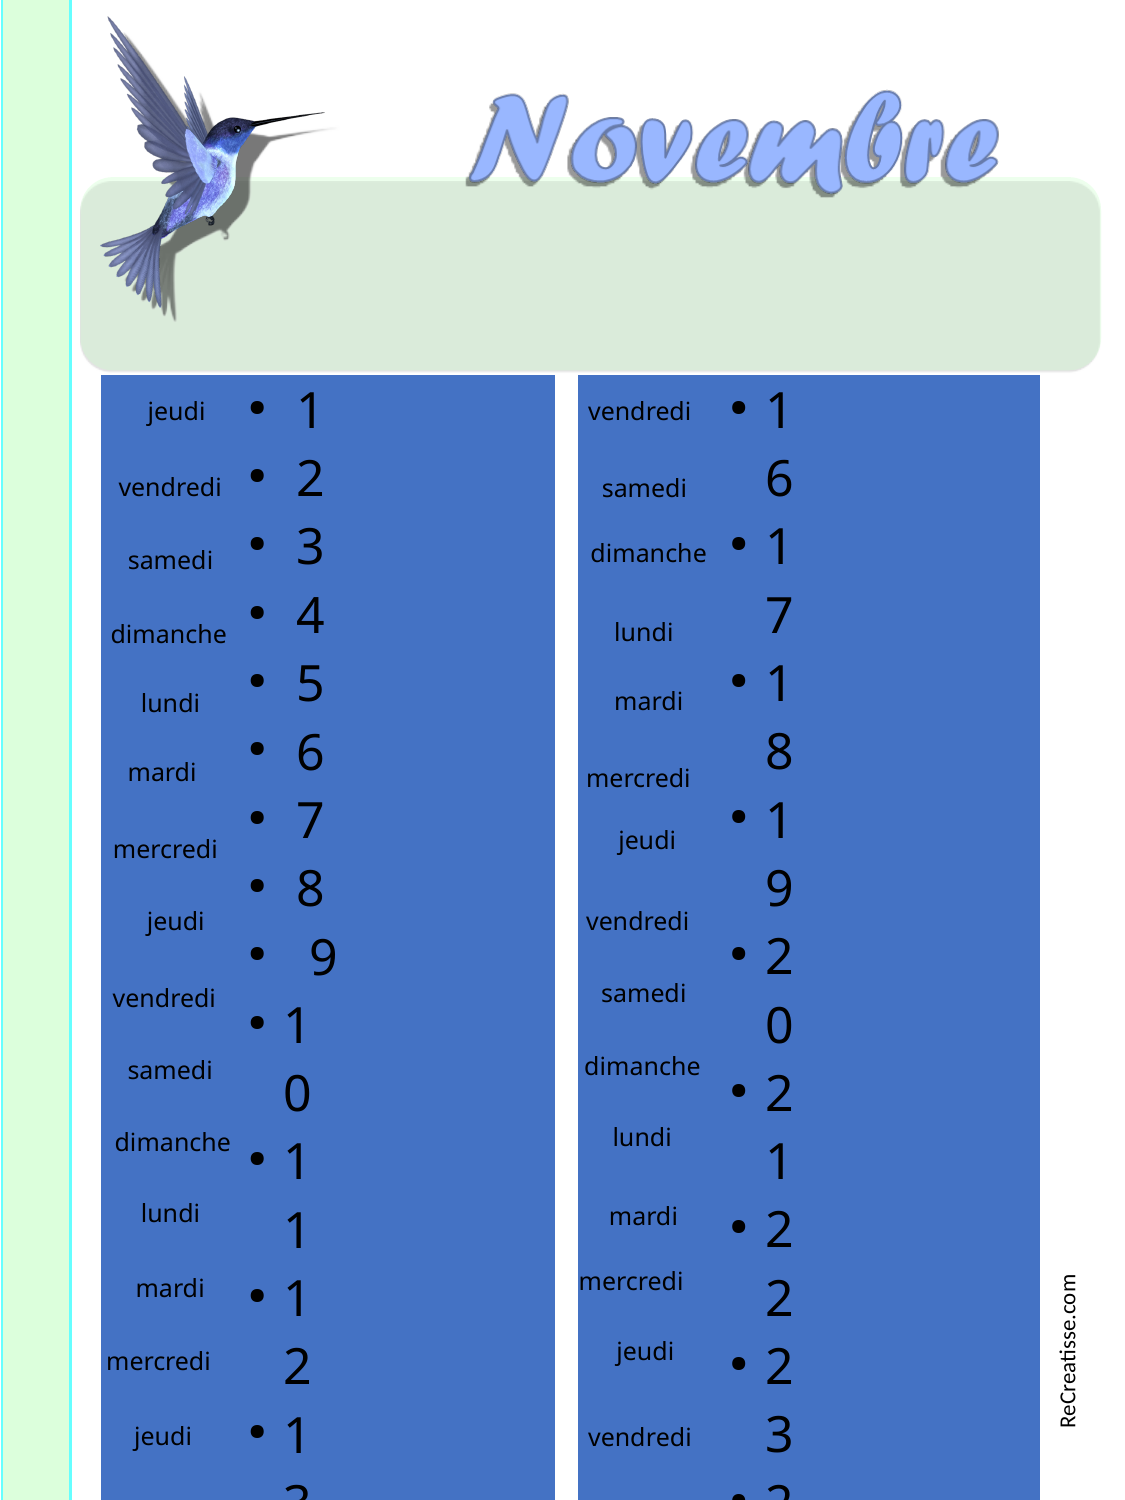

| | 1 | |
| --- | --- | --- |
| | 2 | |
| | 3 | |
| | 4 | |
| | 5 | |
| | 6 | |
| | 7 | |
| | 8 | |
| | 9 | |
| | 10 | |
| | 11 | |
| | 12 | |
| | 13 | |
| | 14 | |
| | 15 | |
| | 16 | |
| --- | --- | --- |
| | 17 | |
| | 18 | |
| | 19 | |
| | 20 | |
| | 21 | |
| | 22 | |
| | 23 | |
| | 24 | |
| | 25 | |
| | 26 | |
| | 27 | |
| | 28 | |
| | 29 | |
| | 30 | |
jeudi
vendredi
vendredi
samedi
dimanche
samedi
lundi
dimanche
mardi
lundi
mardi
mercredi
jeudi
mercredi
jeudi
vendredi
samedi
vendredi
dimanche
samedi
lundi
dimanche
lundi
mardi
mercredi
mardi
jeudi
ReCreatisse.com
mercredi
jeudi
vendredi